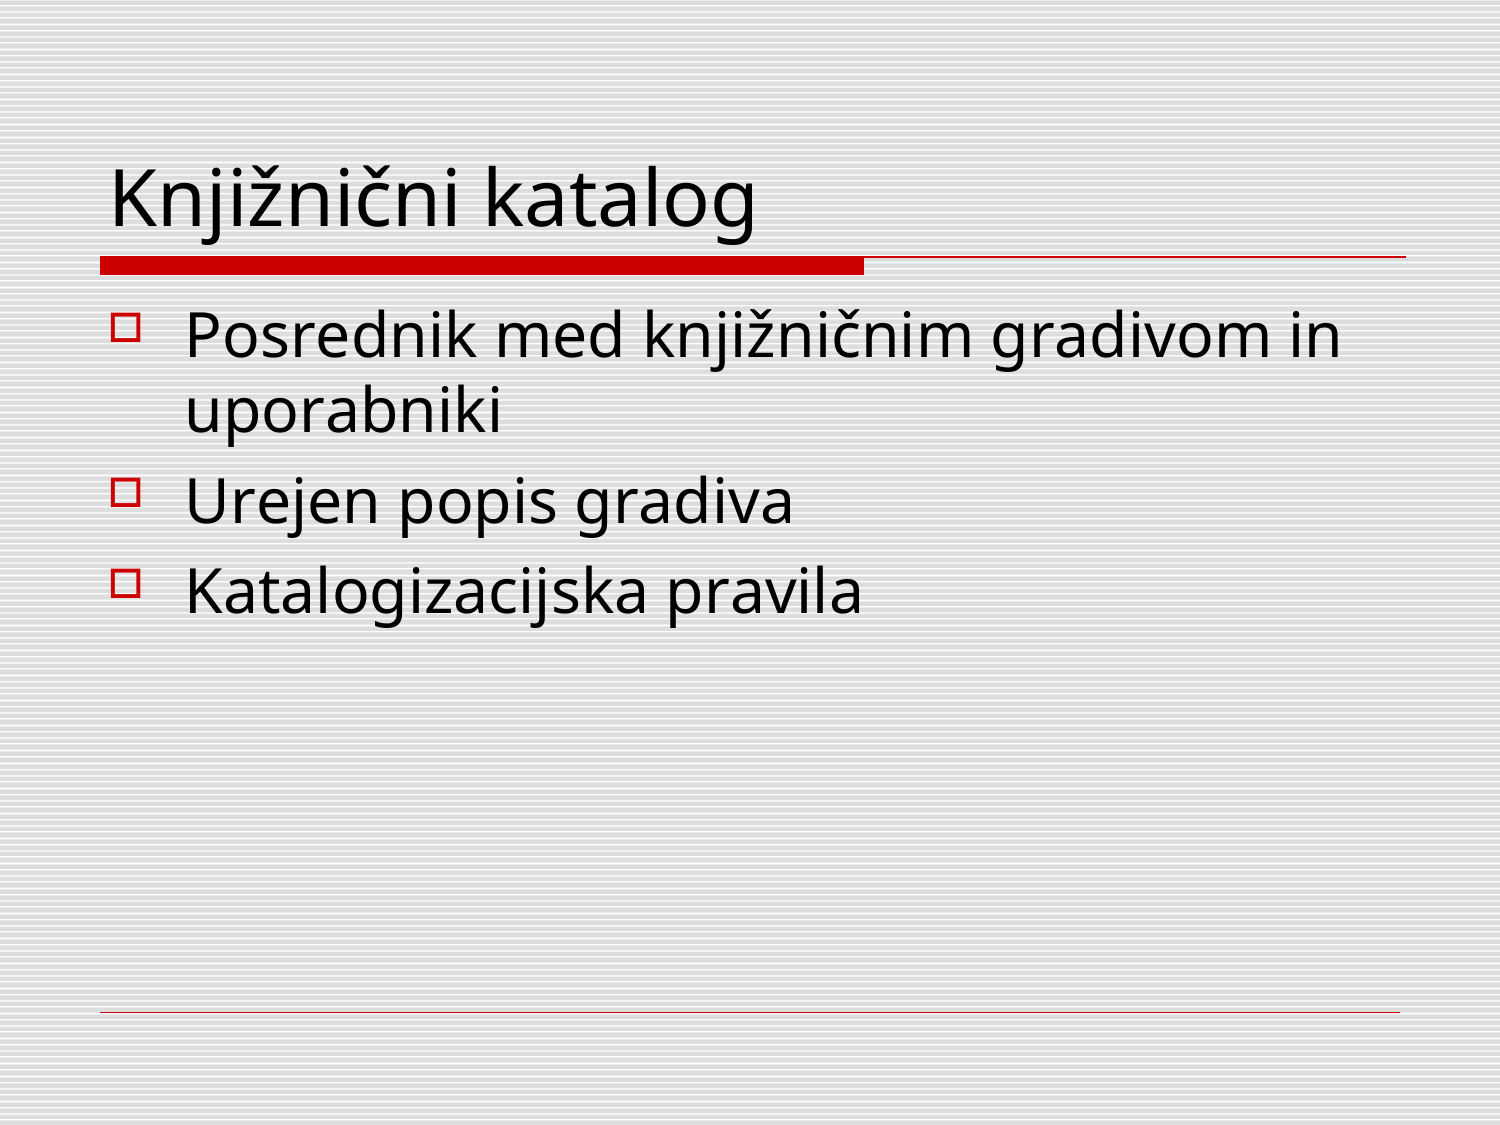

# Knjižnični katalog
Posrednik med knjižničnim gradivom in uporabniki
Urejen popis gradiva
Katalogizacijska pravila